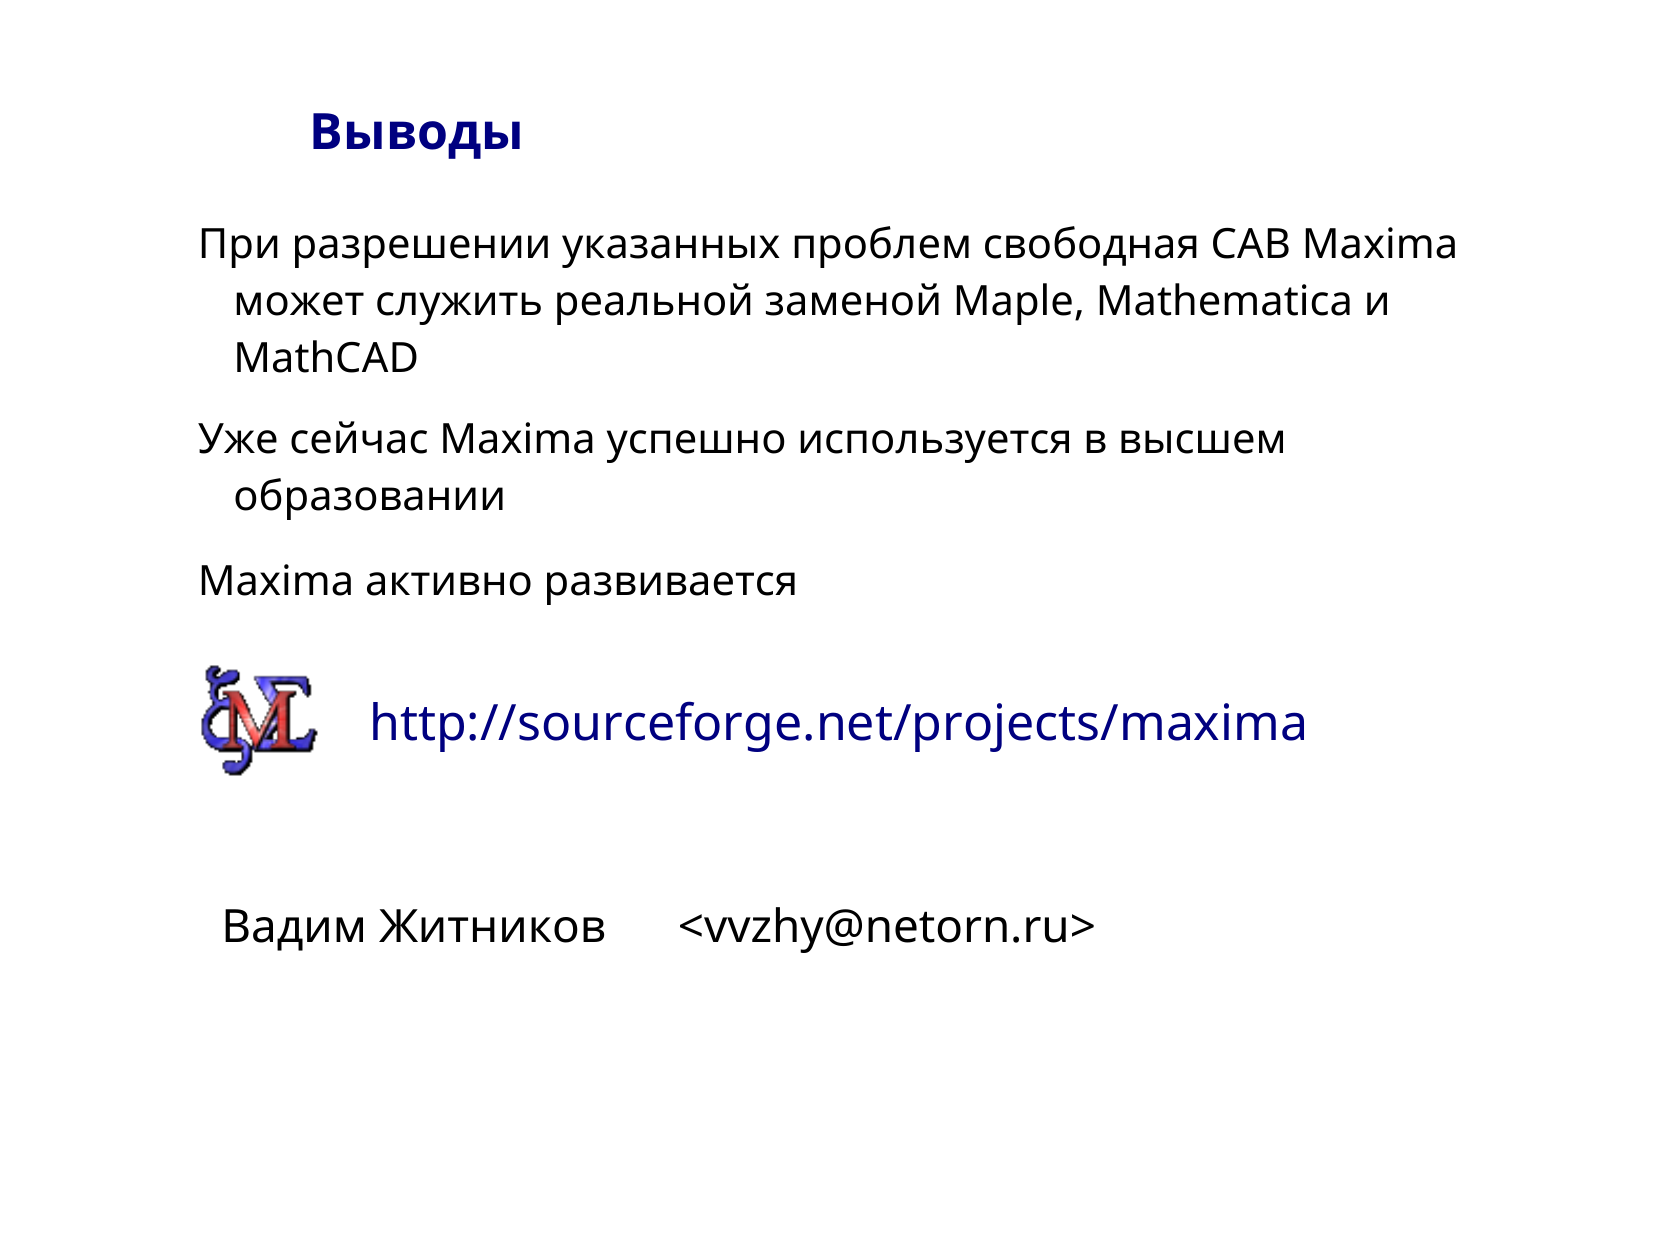

Выводы
При разрешении указанных проблем свободная САВ Maxima может служить реальной заменой Maple, Mathematica и MathCAD
Уже сейчас Maxima успешно используется в высшем образовании
Maxima активно развивается
http://sourceforge.net/projects/maxima
Вадим Житников <vvzhy@netorn.ru>